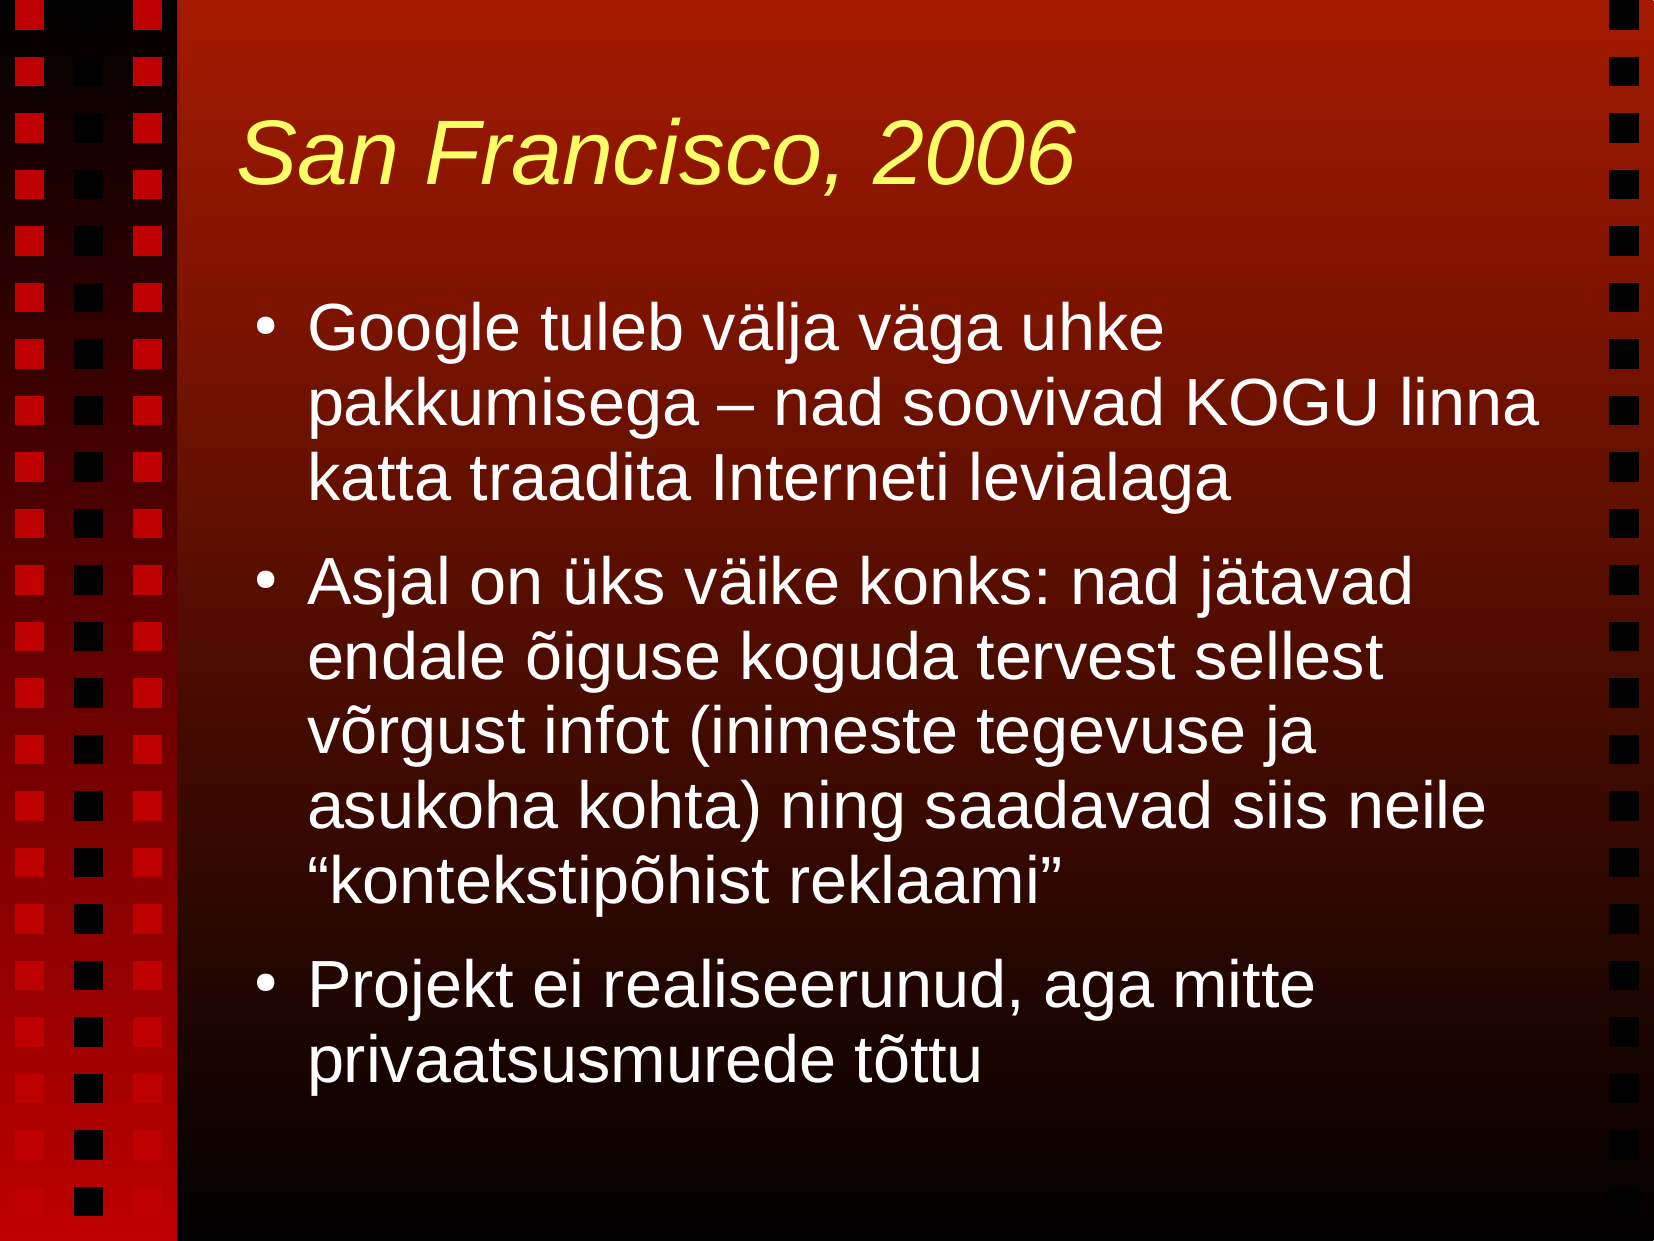

# San Francisco, 2006
Google tuleb välja väga uhke pakkumisega – nad soovivad KOGU linna katta traadita Interneti levialaga
Asjal on üks väike konks: nad jätavad endale õiguse koguda tervest sellest võrgust infot (inimeste tegevuse ja asukoha kohta) ning saadavad siis neile “kontekstipõhist reklaami”
Projekt ei realiseerunud, aga mitte privaatsusmurede tõttu